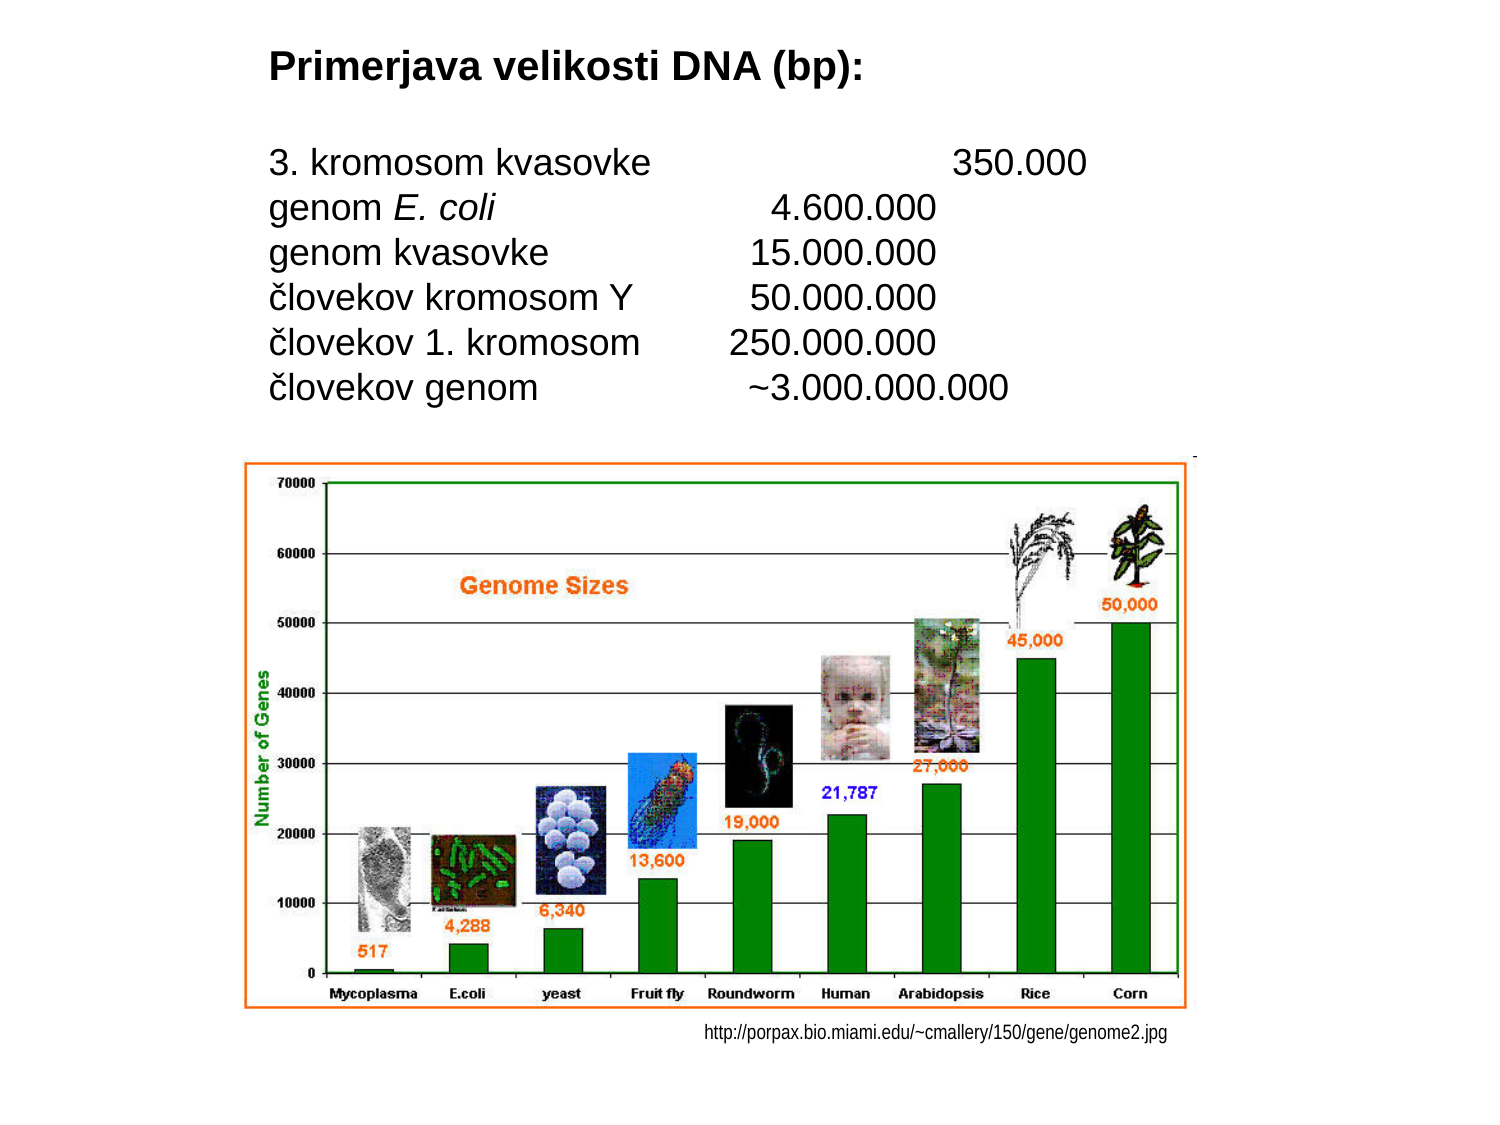

Primerjava velikosti DNA (bp):
3. kromosom kvasovke	 	 350.000
genom E. coli	 		 4.600.000
genom kvasovke			 15.000.000
človekov kromosom Y	 	 50.000.000
človekov 1. kromosom		 250.000.000
človekov genom		 ~3.000.000.000
http://porpax.bio.miami.edu/~cmallery/150/gene/genome2.jpg